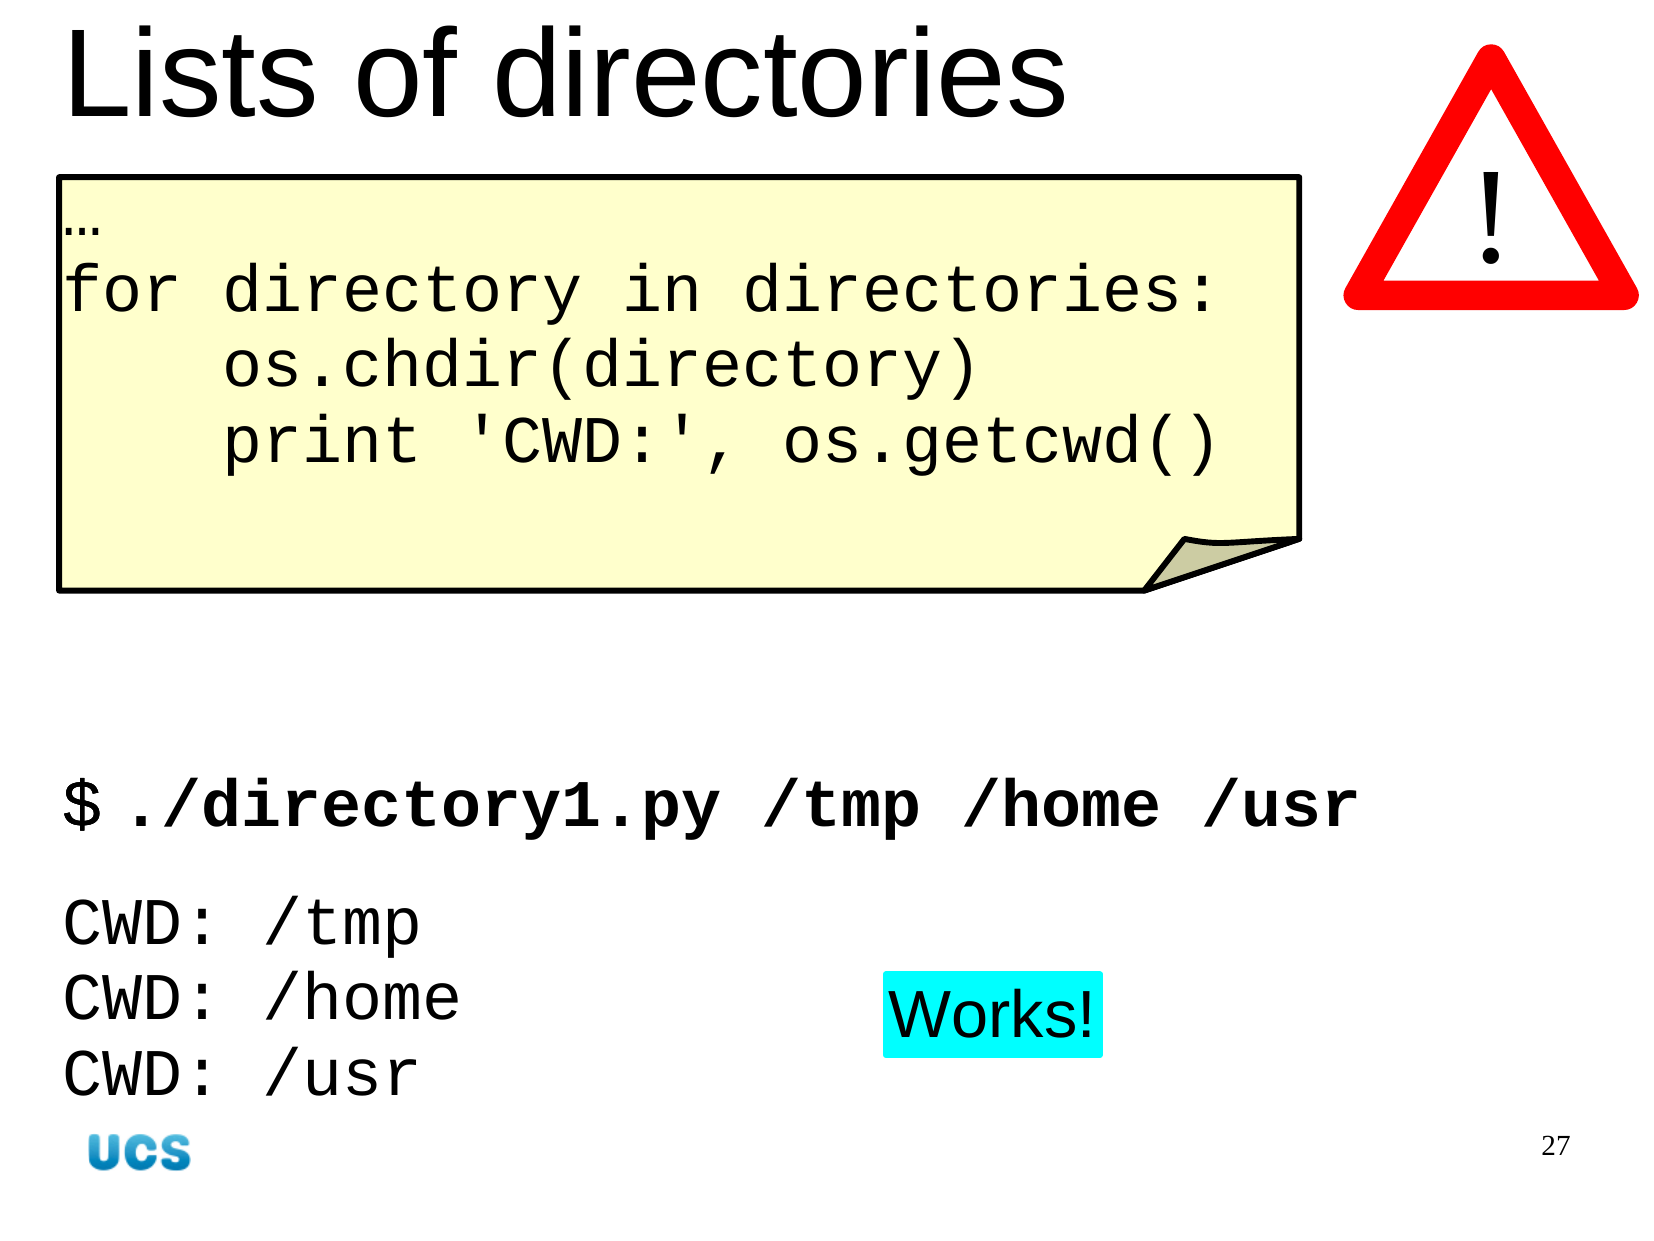

Lists of directories
!
…
for directory in directories:
 os.chdir(directory)
 print 'CWD:', os.getcwd()
$
$
$
./directory1.py /tmp /home /usr
CWD: /tmp
CWD: /home
CWD: /usr
Works!
27